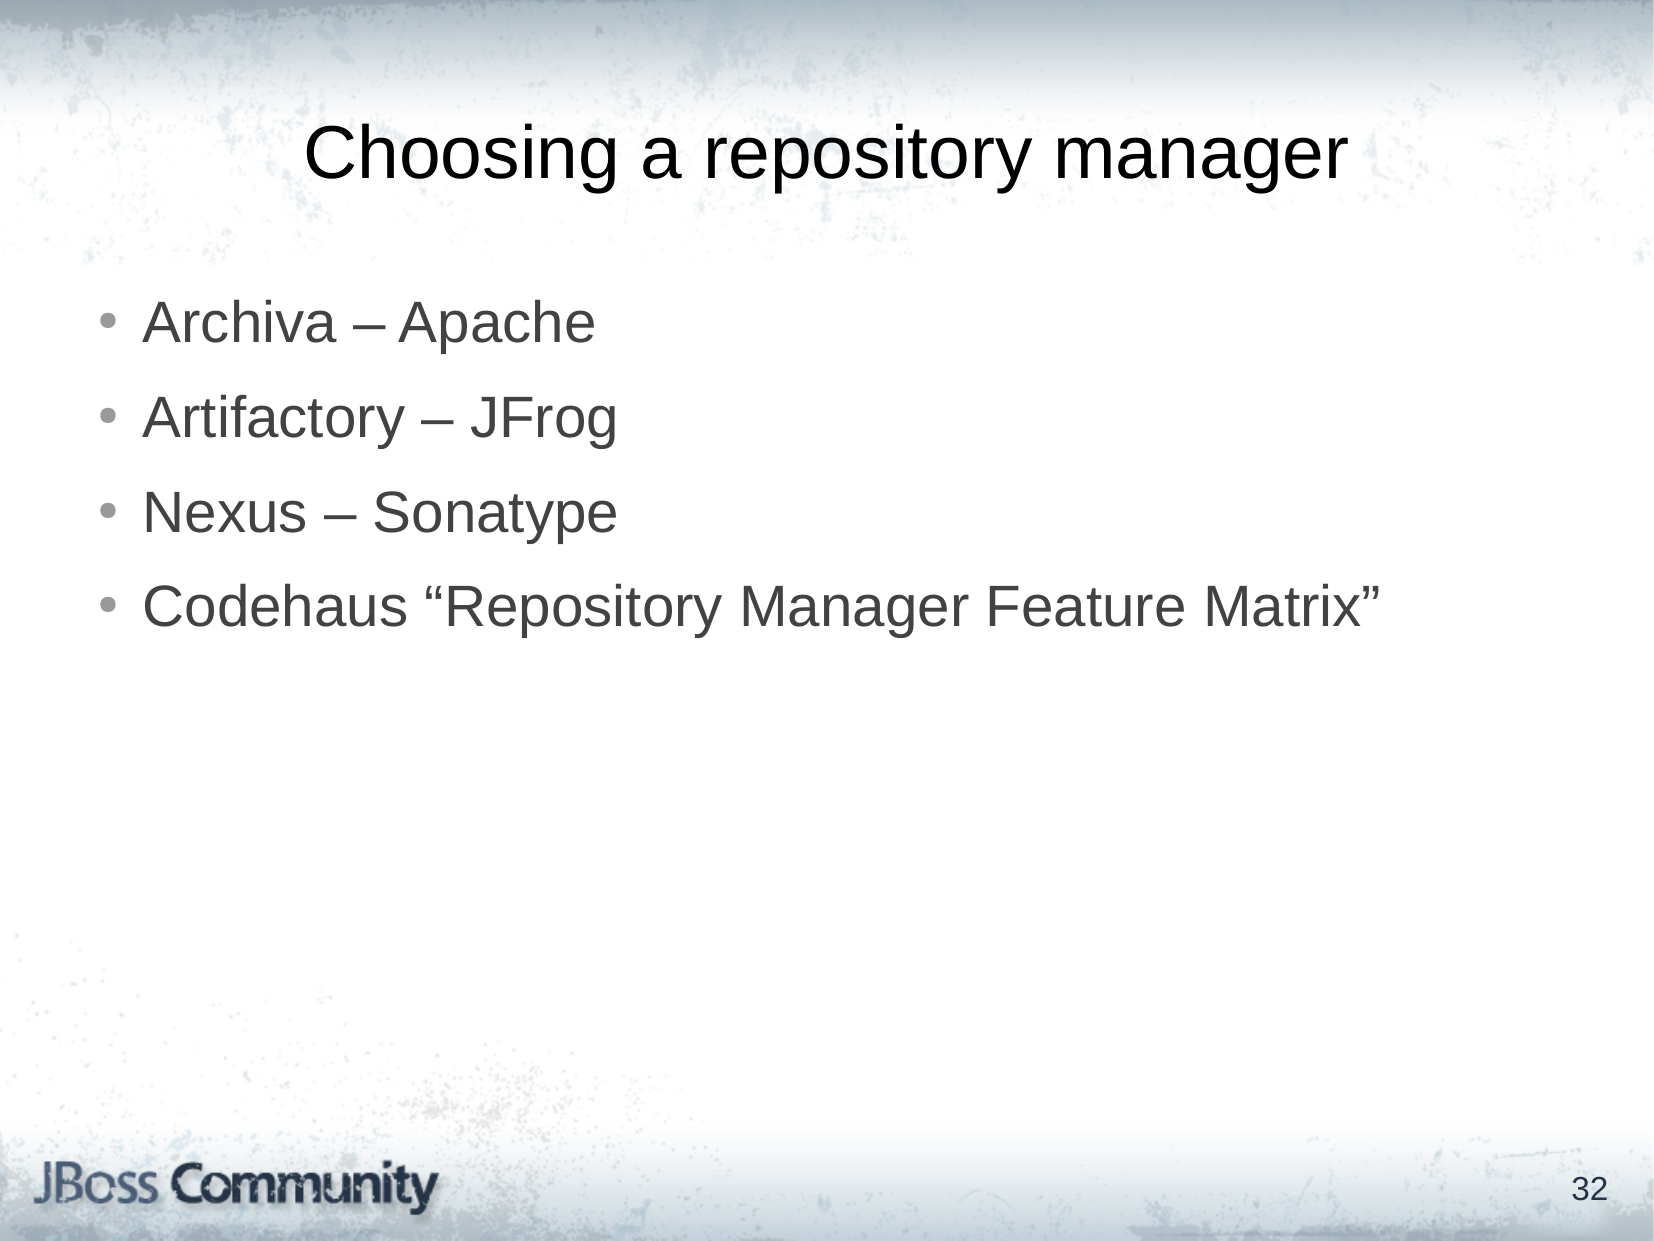

# Choosing a repository manager
Archiva – Apache
Artifactory – JFrog
Nexus – Sonatype
Codehaus “Repository Manager Feature Matrix”